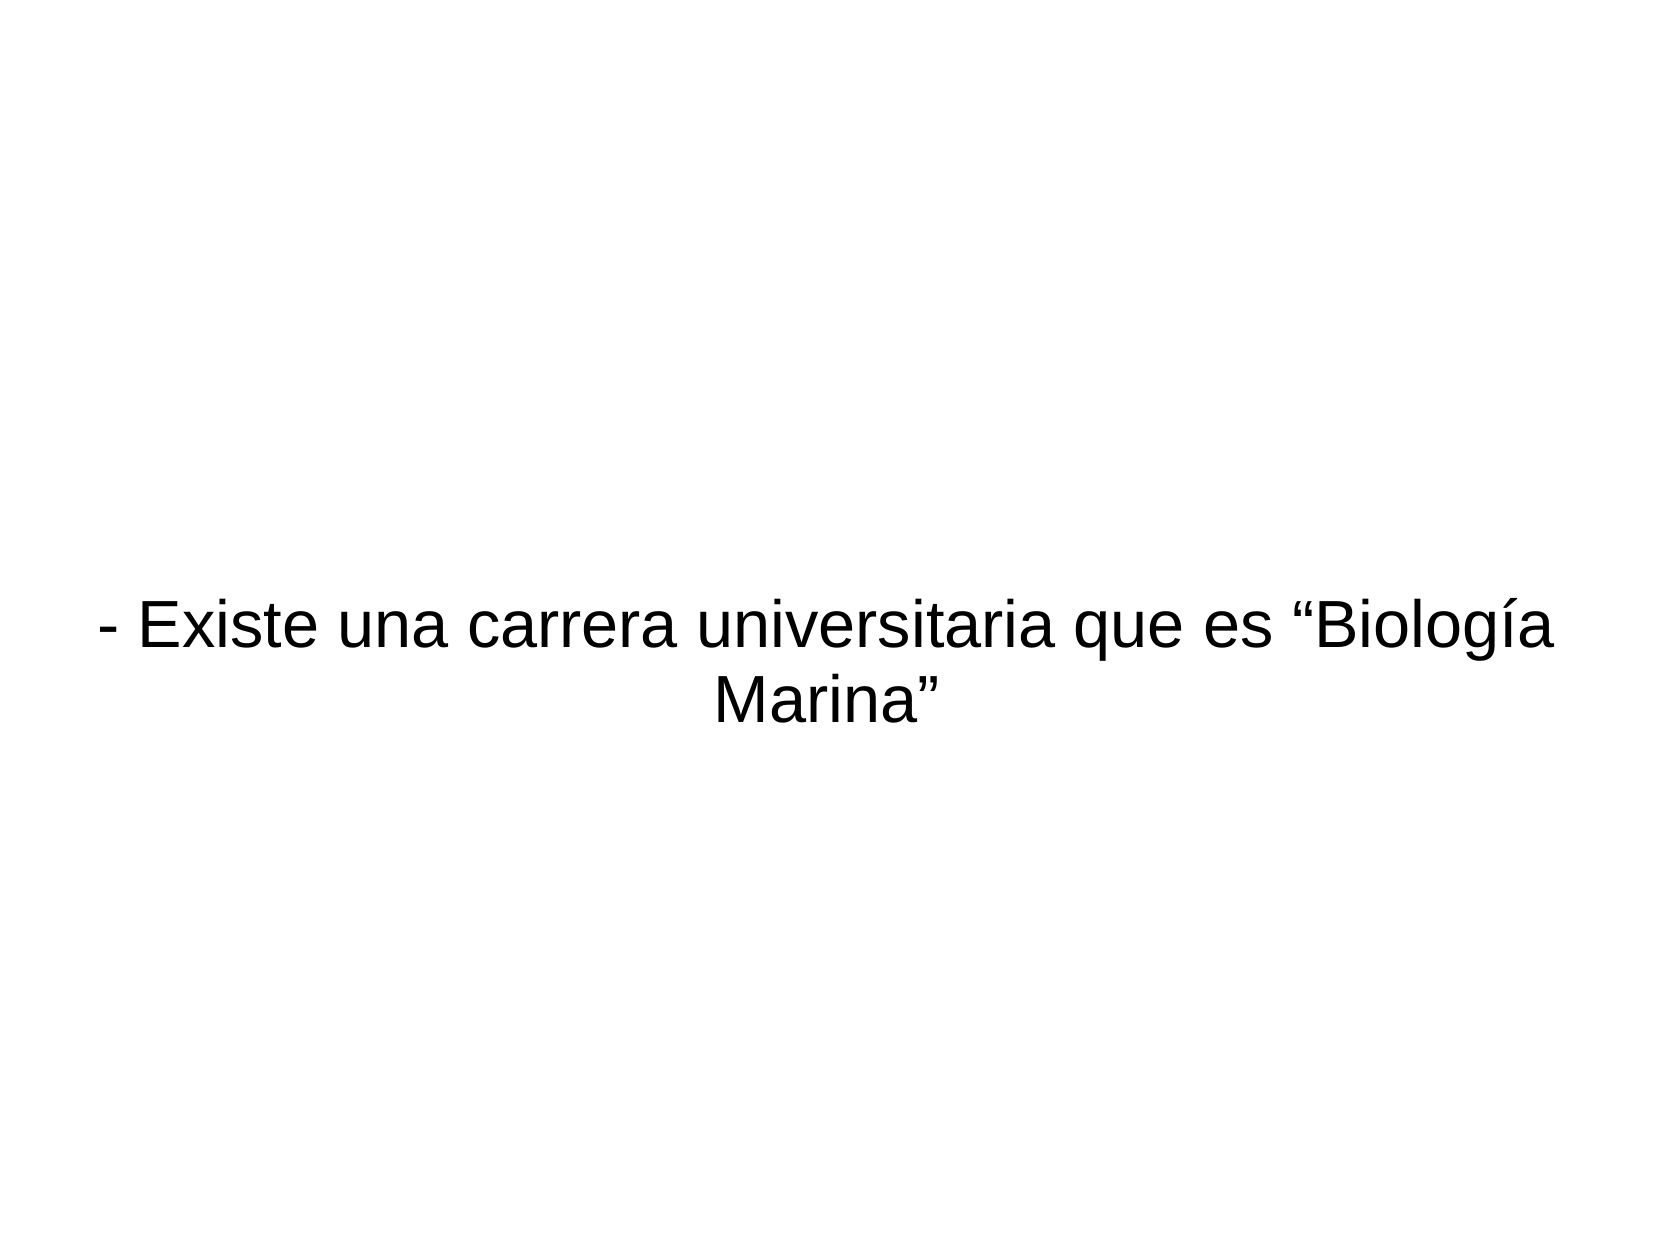

#
- Existe una carrera universitaria que es “Biología Marina”